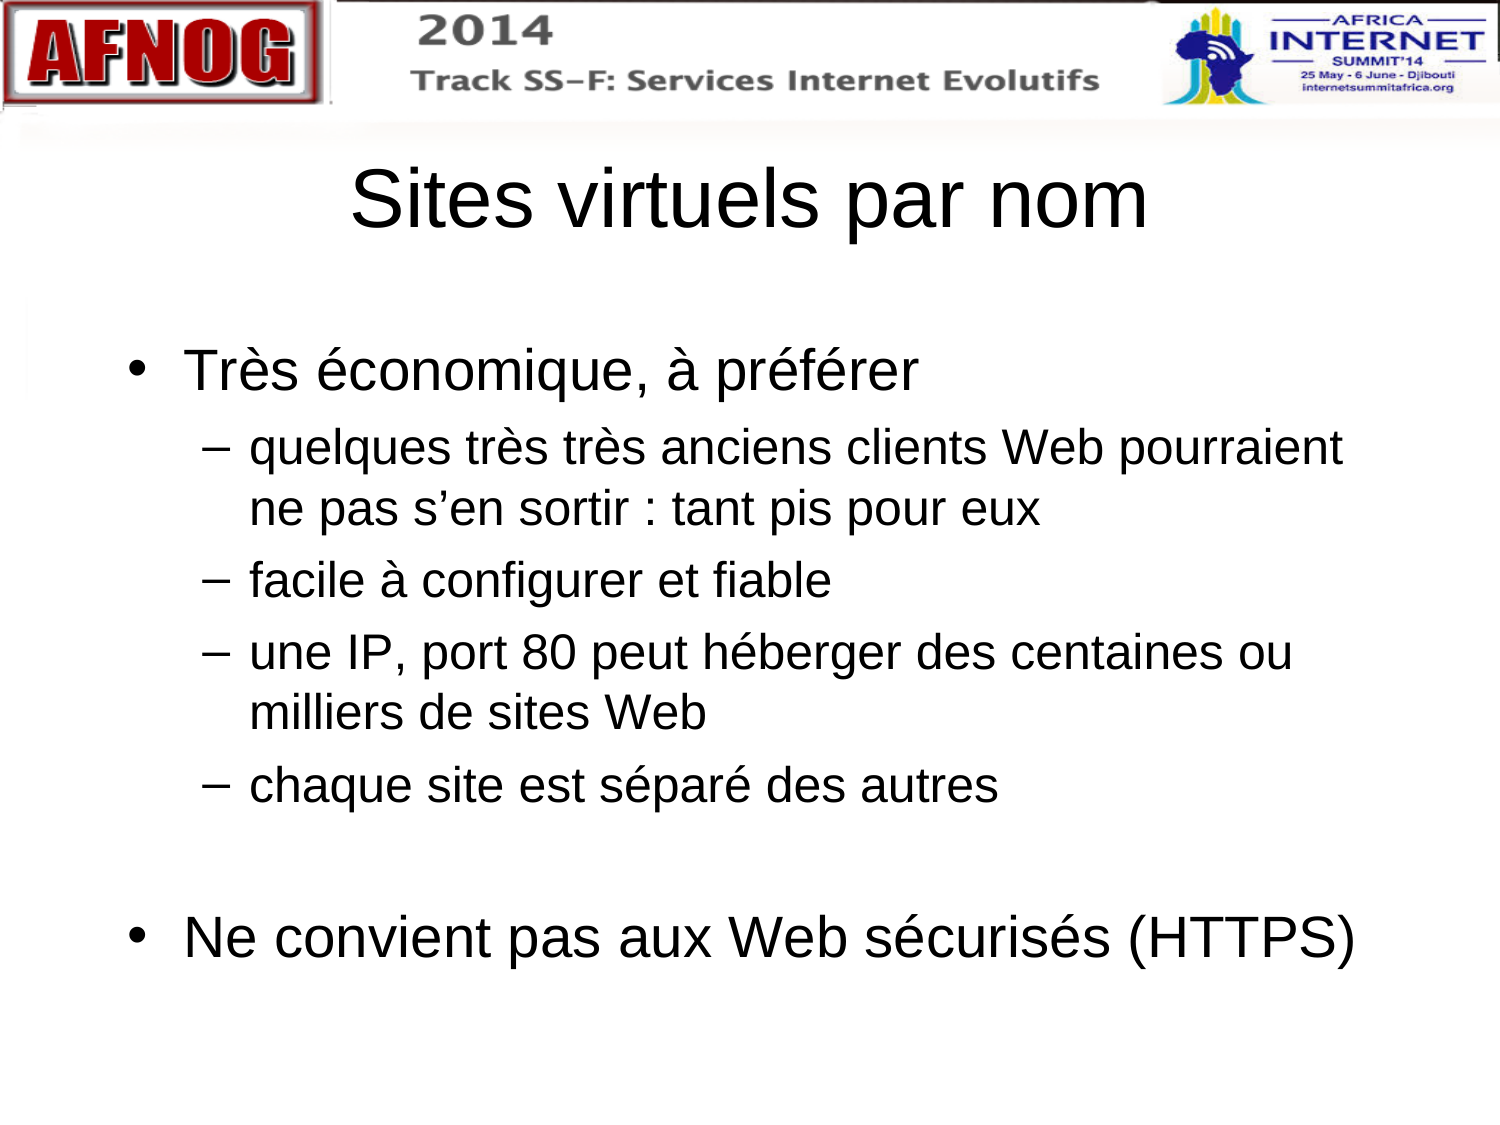

# Sites virtuels par nom
Très économique, à préférer
quelques très très anciens clients Web pourraient ne pas s’en sortir : tant pis pour eux
facile à configurer et fiable
une IP, port 80 peut héberger des centaines ou milliers de sites Web
chaque site est séparé des autres
Ne convient pas aux Web sécurisés (HTTPS)
13